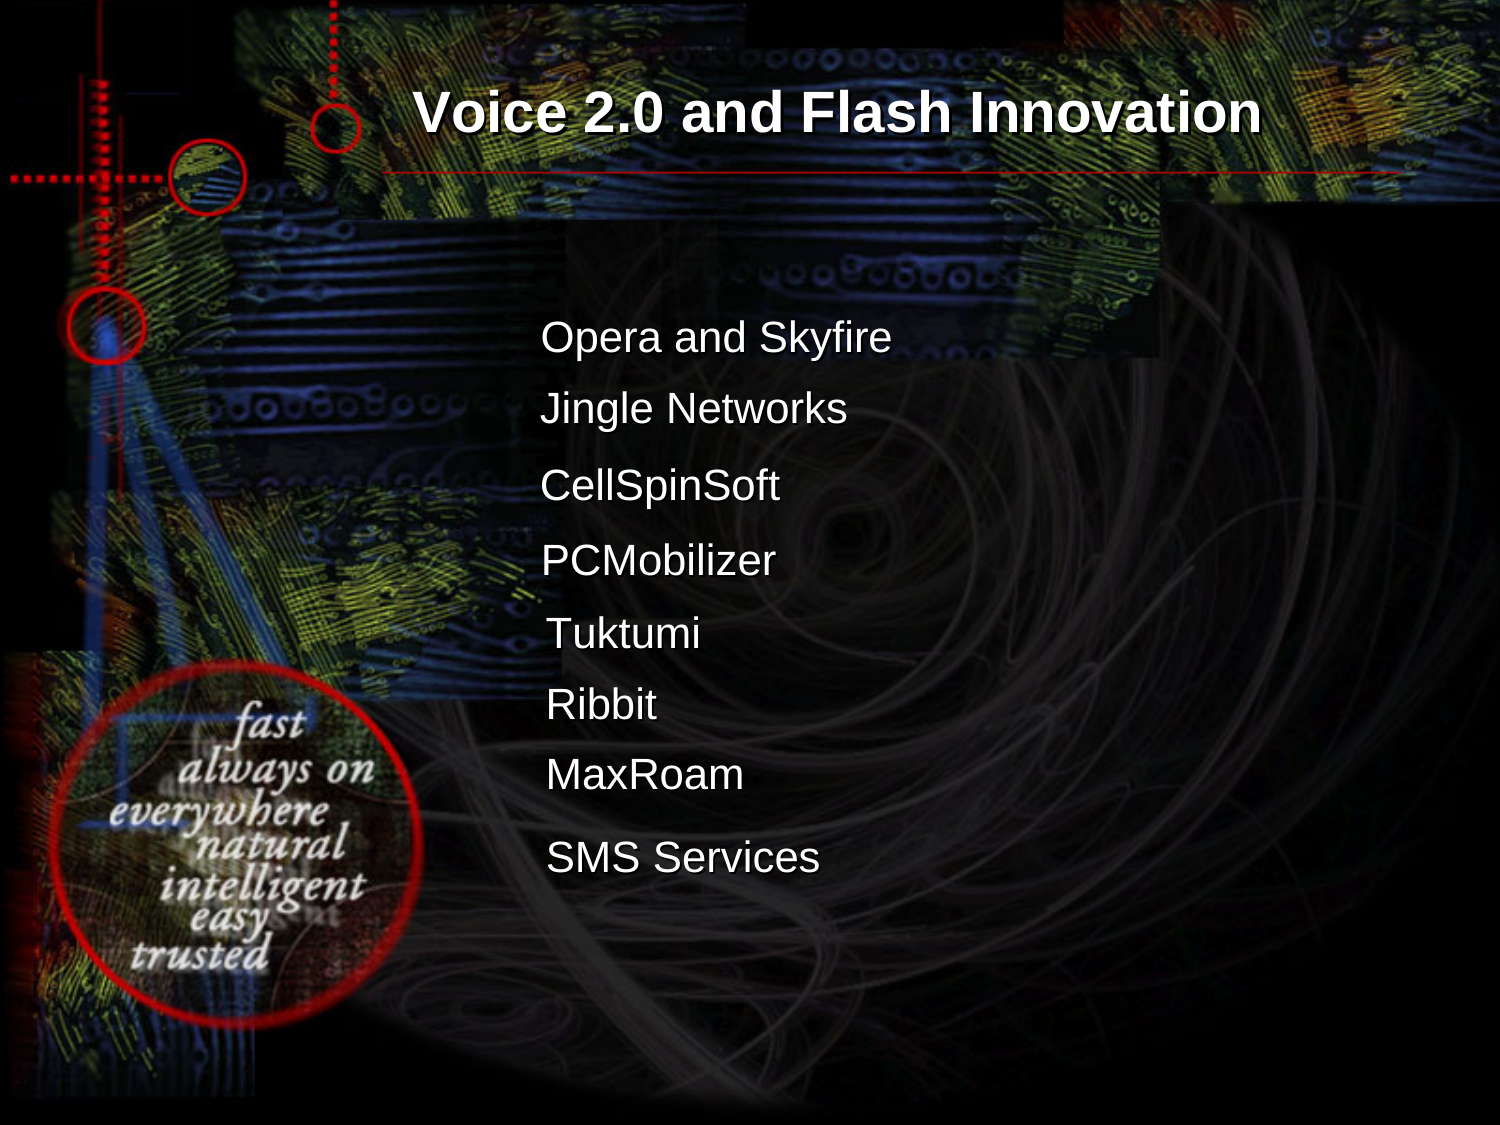

Voice 2.0 and Flash Innovation
Opera and Skyfire
# Jingle Networks
CellSpinSoft
PCMobilizer
Tuktumi
Ribbit
MaxRoam
SMS Services